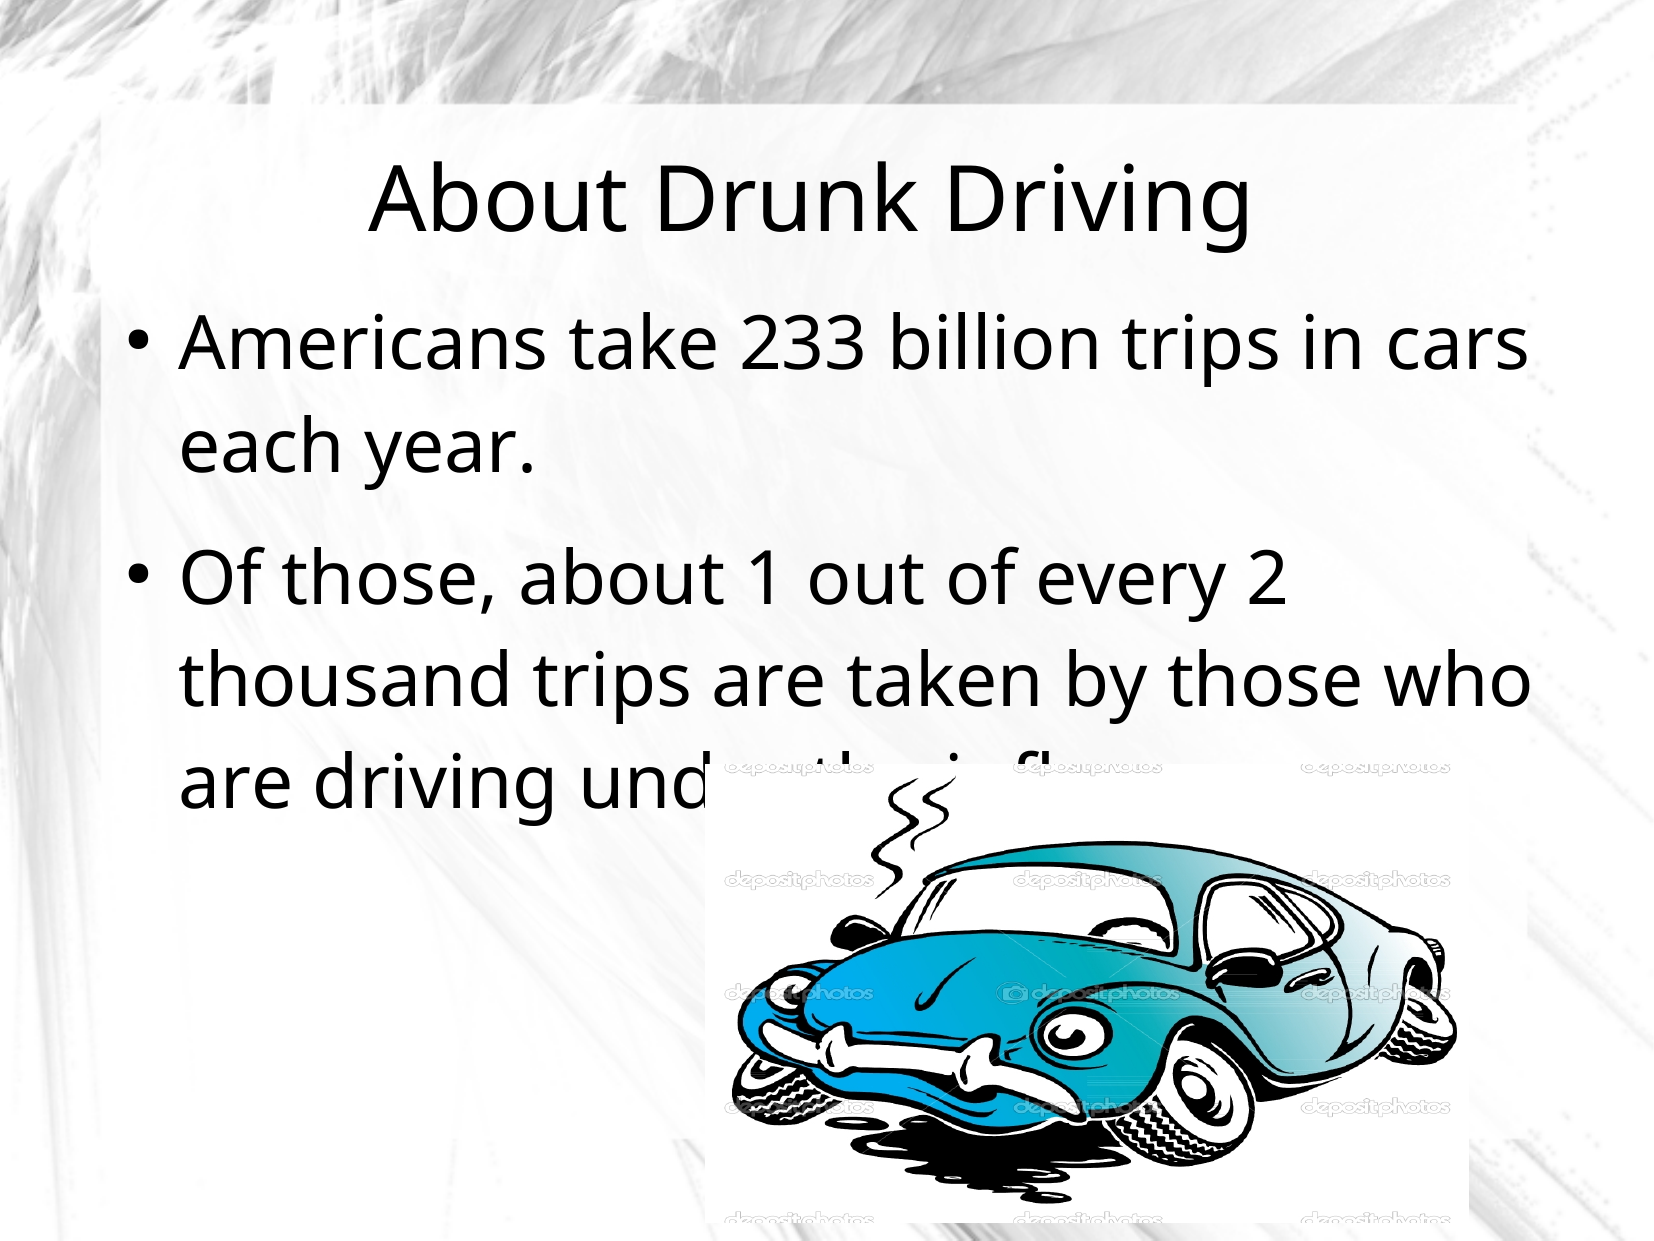

# About Drunk Driving
Americans take 233 billion trips in cars each year.
Of those, about 1 out of every 2 thousand trips are taken by those who are driving under the influence